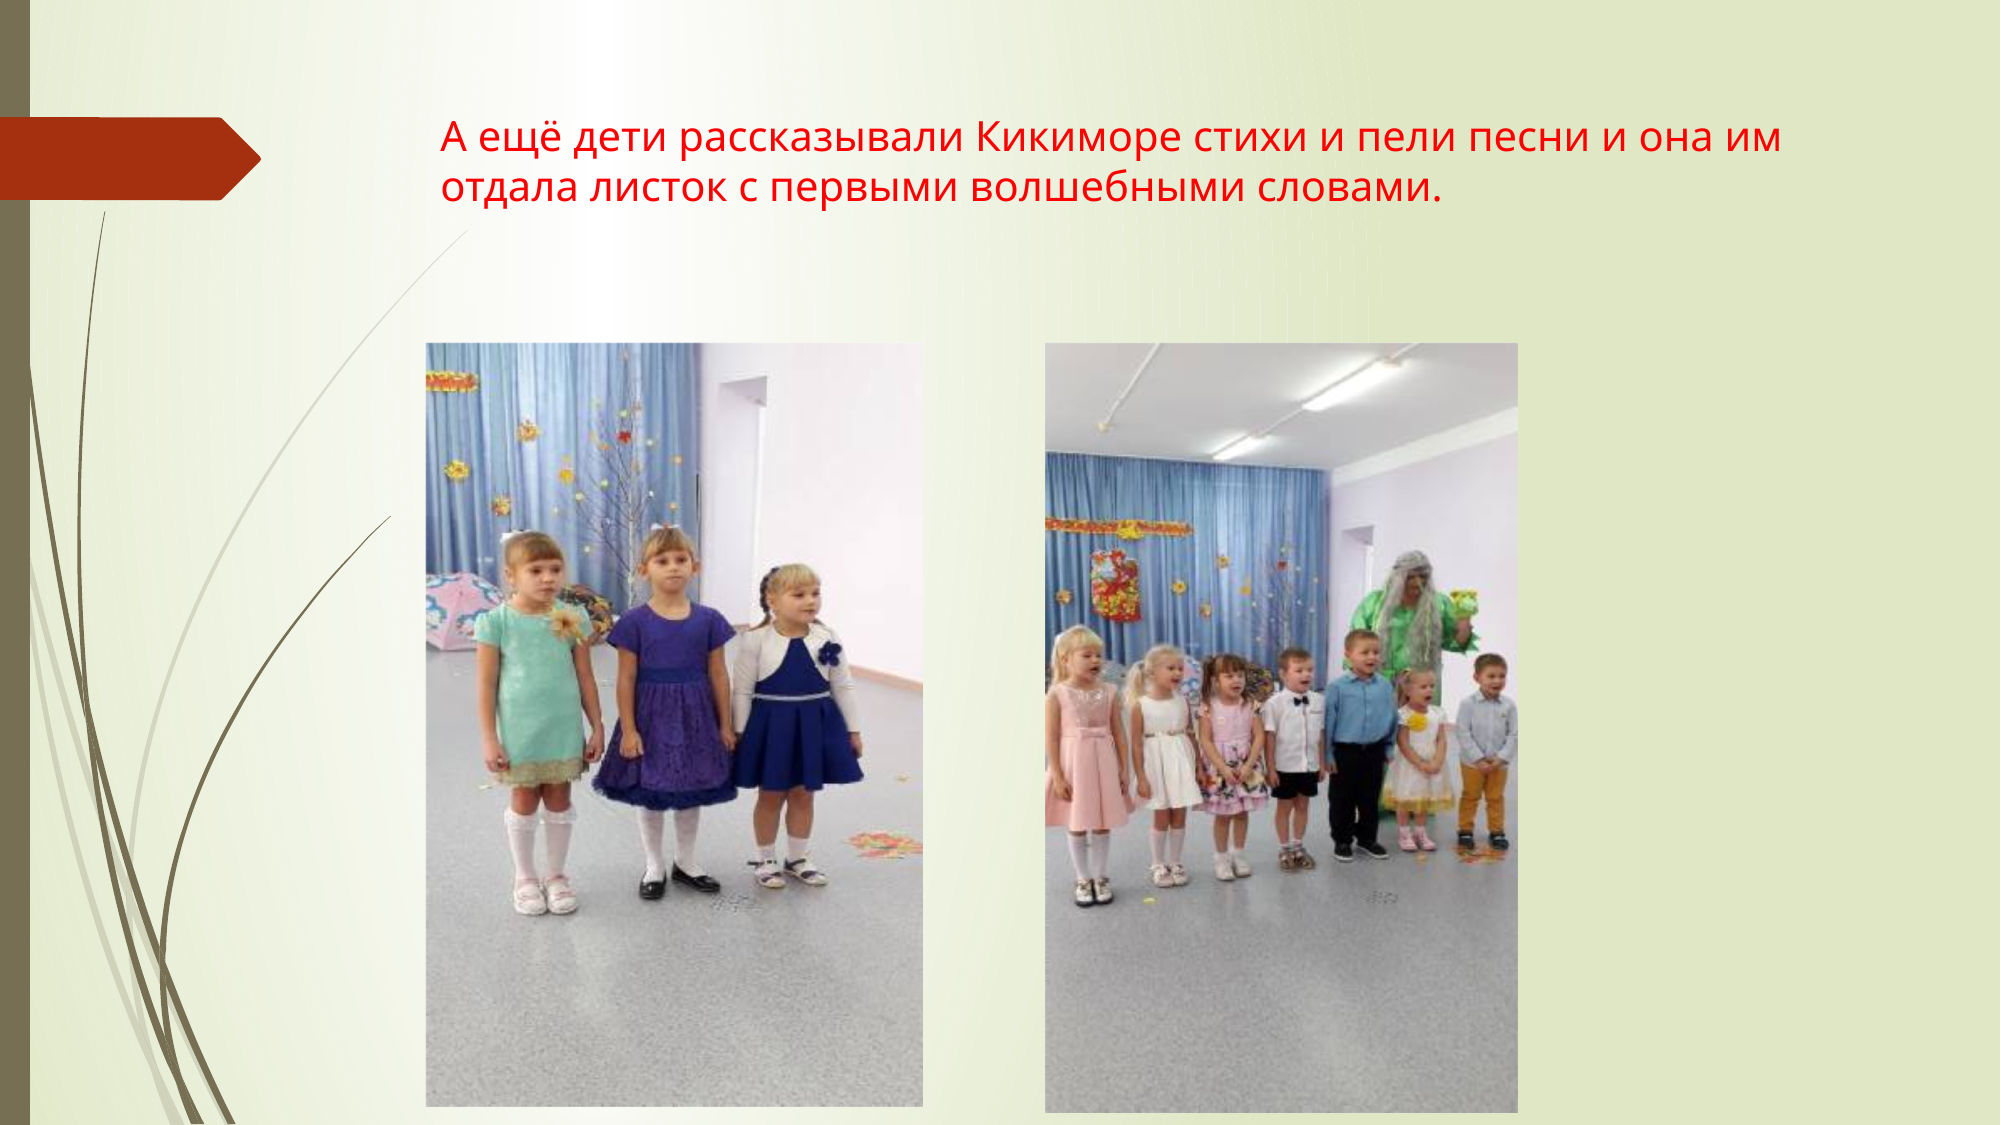

# А ещё дети рассказывали Кикиморе стихи и пели песни и она им отдала листок с первыми волшебными словами.